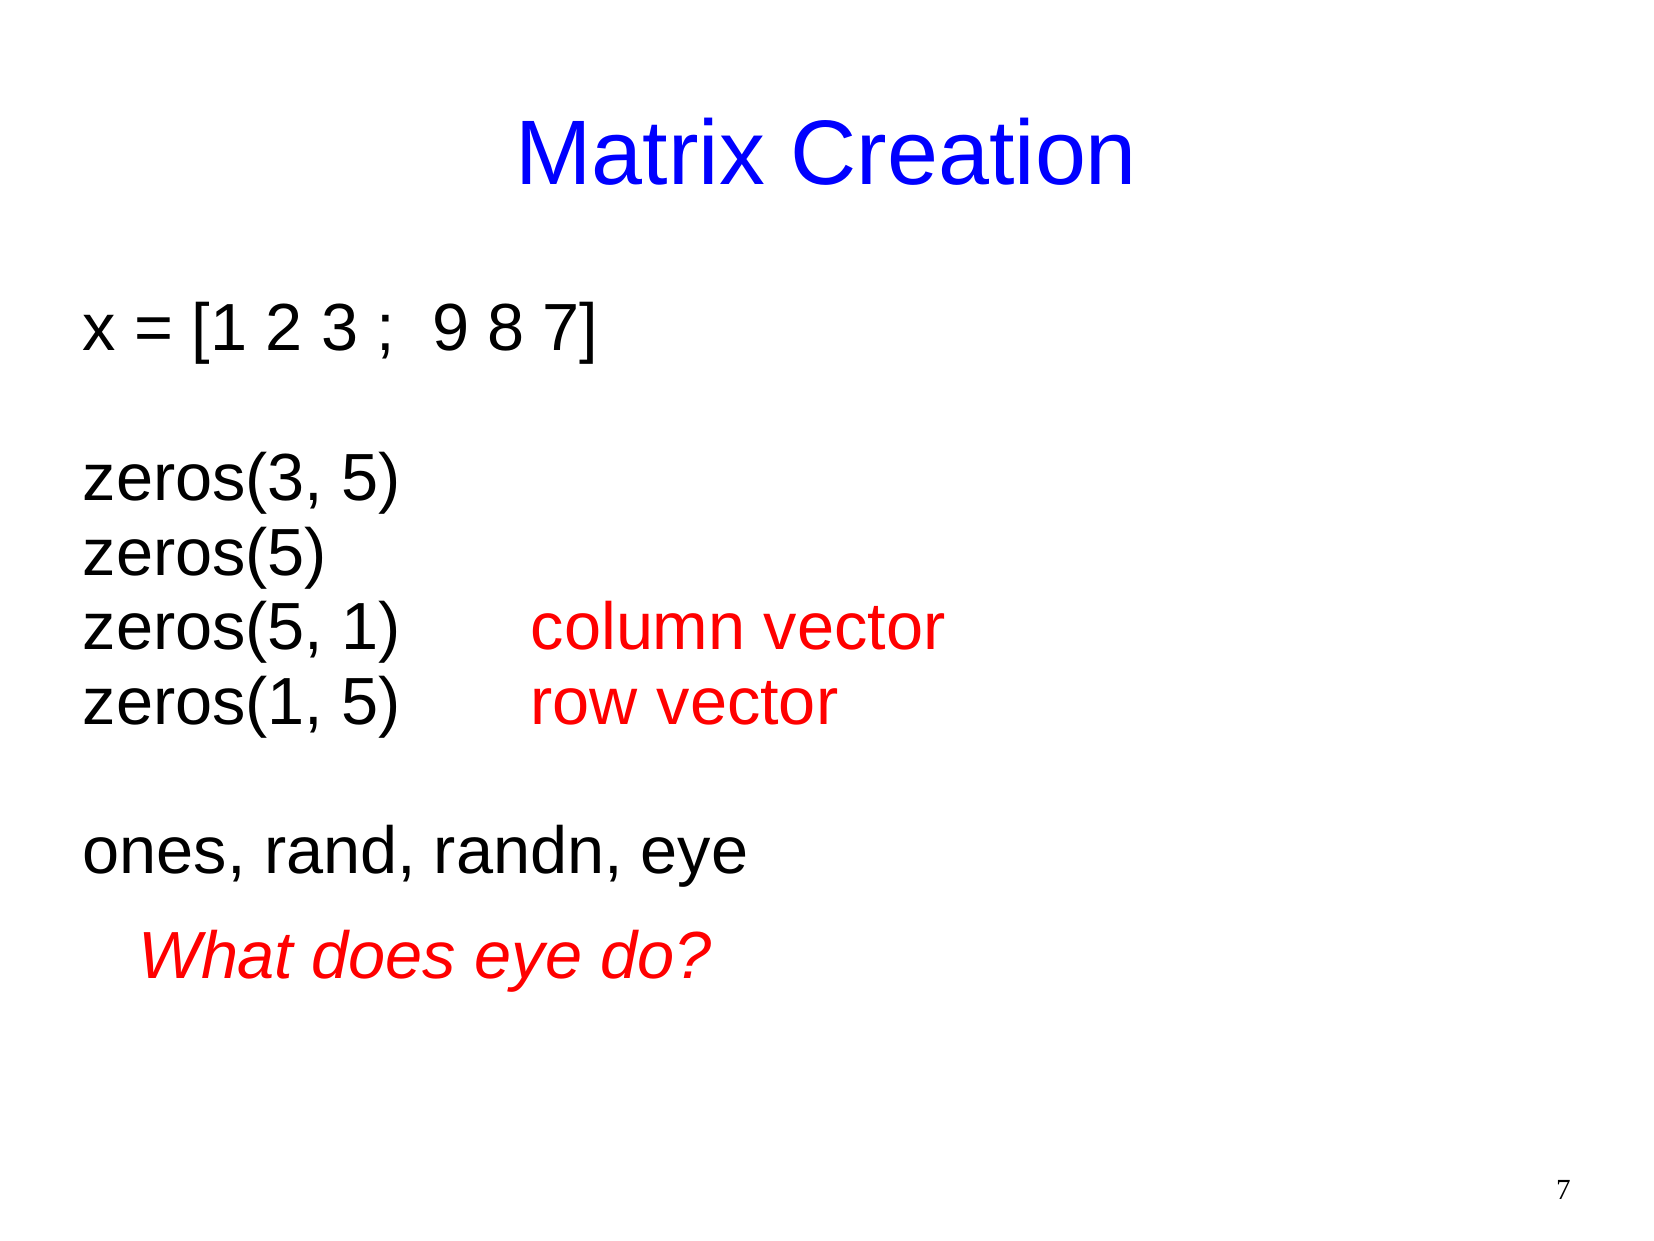

# Matrix Creation
x = [1 2 3 ; 9 8 7]
zeros(3, 5)
zeros(5)
zeros(5, 1) column vector
zeros(1, 5) row vector
ones, rand, randn, eye
 What does eye do?
7